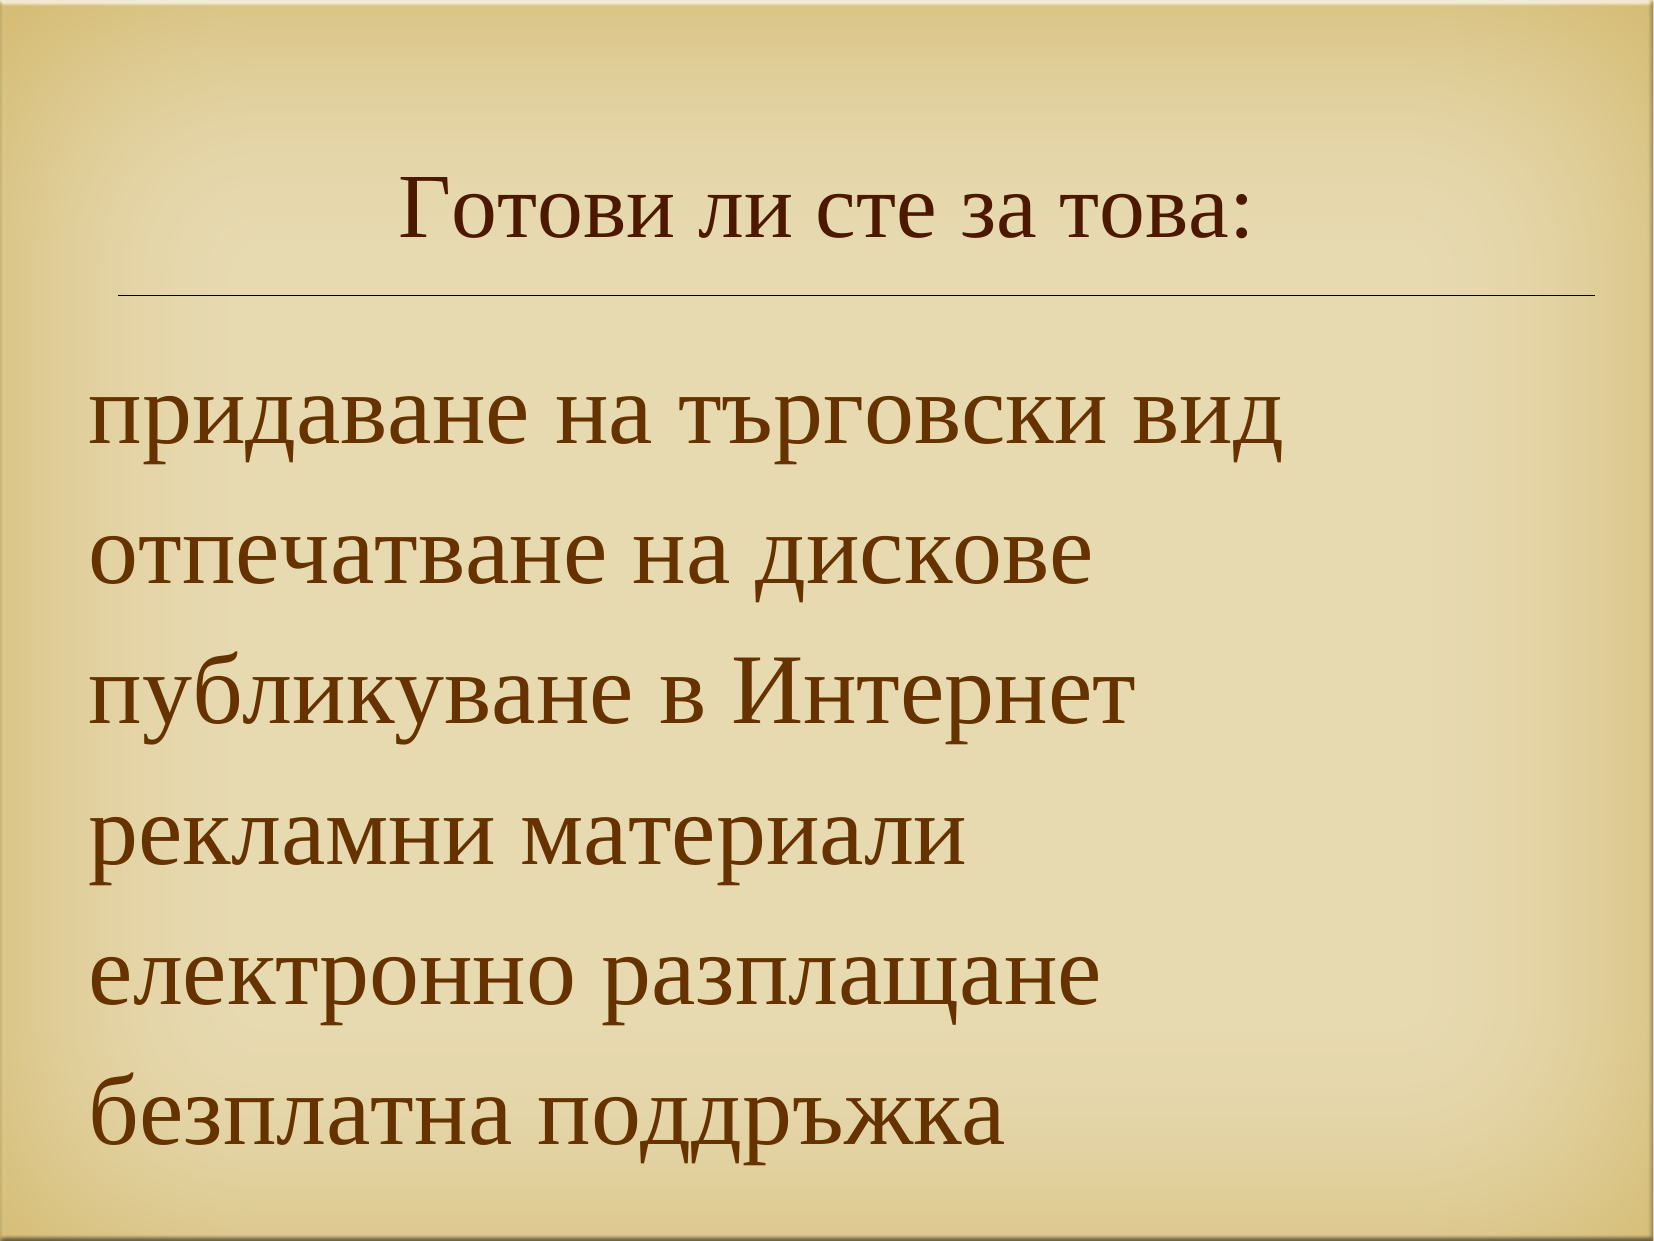

# Готови ли сте за това:
придаване на търговски вид
отпечатване на дискове
публикуване в Интернет
рекламни материали
електронно разплащане
безплатна поддръжка